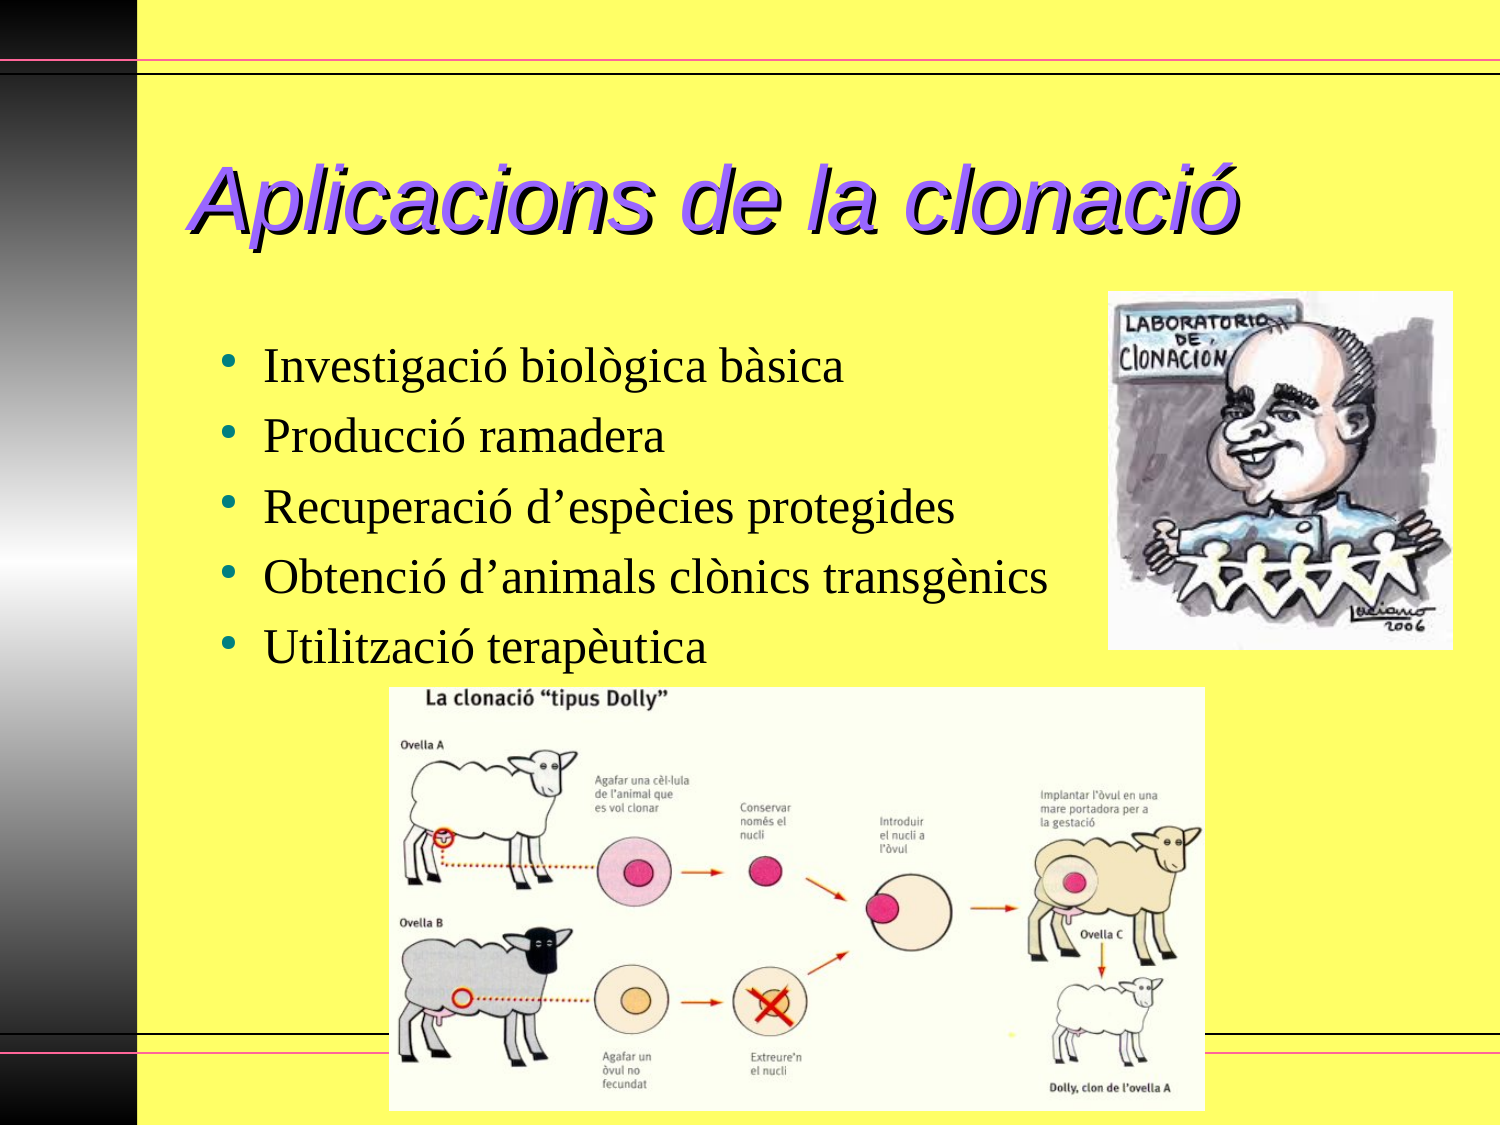

Aplicacions de la clonació
# Investigació biològica bàsica
Producció ramadera
Recuperació d’espècies protegides
Obtenció d’animals clònics transgènics
Utilització terapèutica